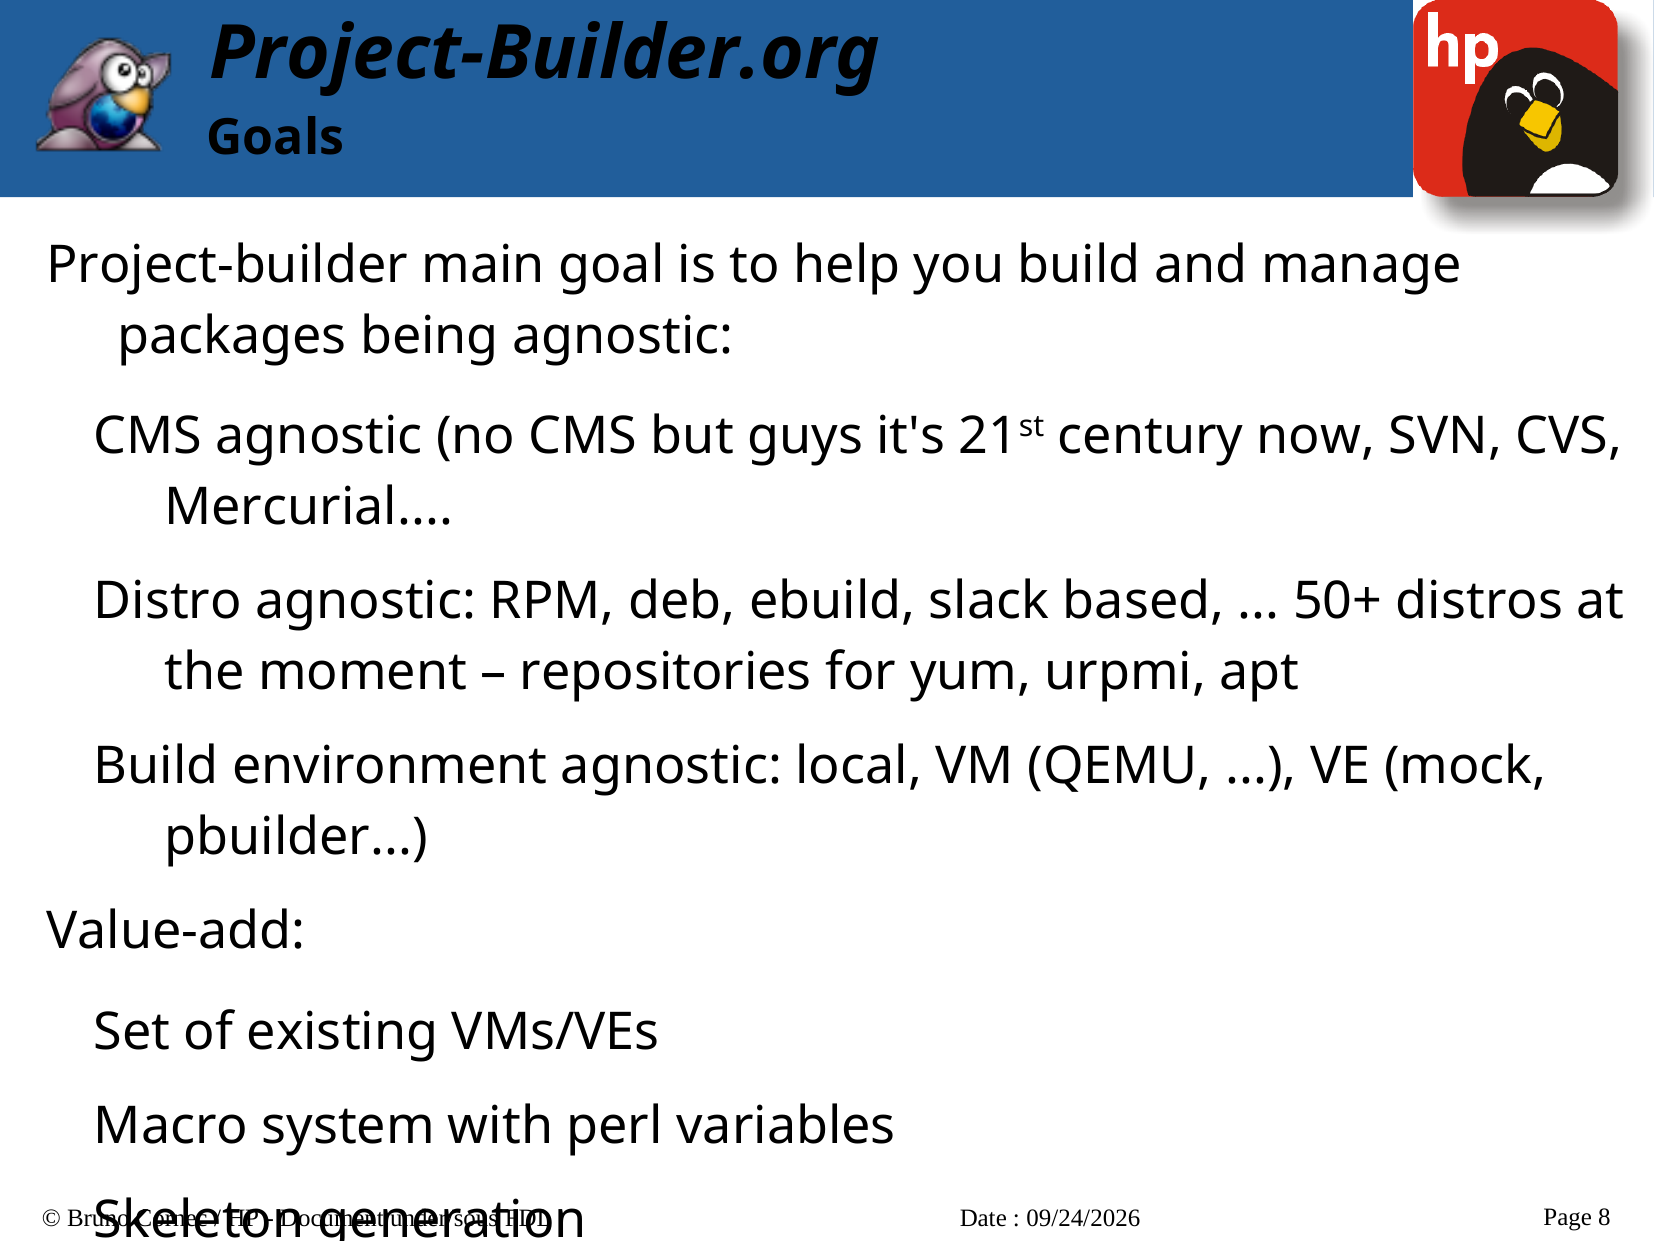

Goals
# Project-builder main goal is to help you build and manage packages being agnostic:
CMS agnostic (no CMS but guys it's 21st century now, SVN, CVS, Mercurial....
Distro agnostic: RPM, deb, ebuild, slack based, ... 50+ distros at the moment – repositories for yum, urpmi, apt
Build environment agnostic: local, VM (QEMU, ...), VE (mock, pbuilder...)
Value-add:
Set of existing VMs/VEs
Macro system with perl variables
Skeleton generation
No project impact